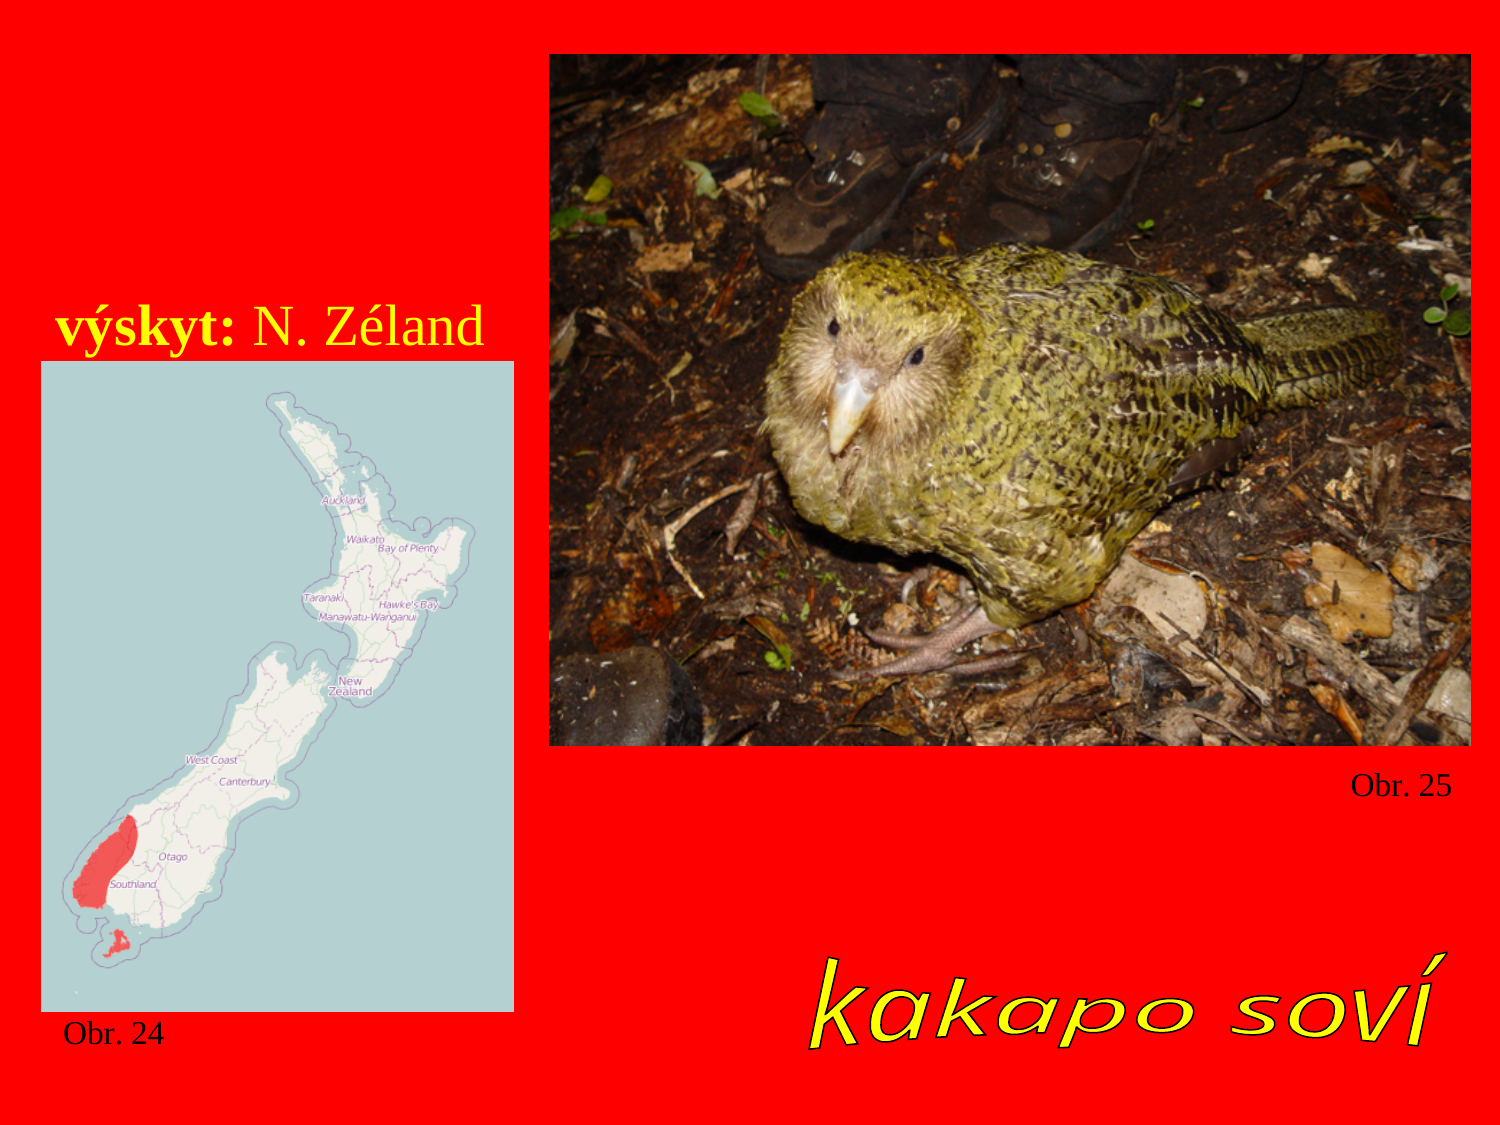

výskyt: N. Zéland
 Obr. 25
kakapo soví
 Obr. 24